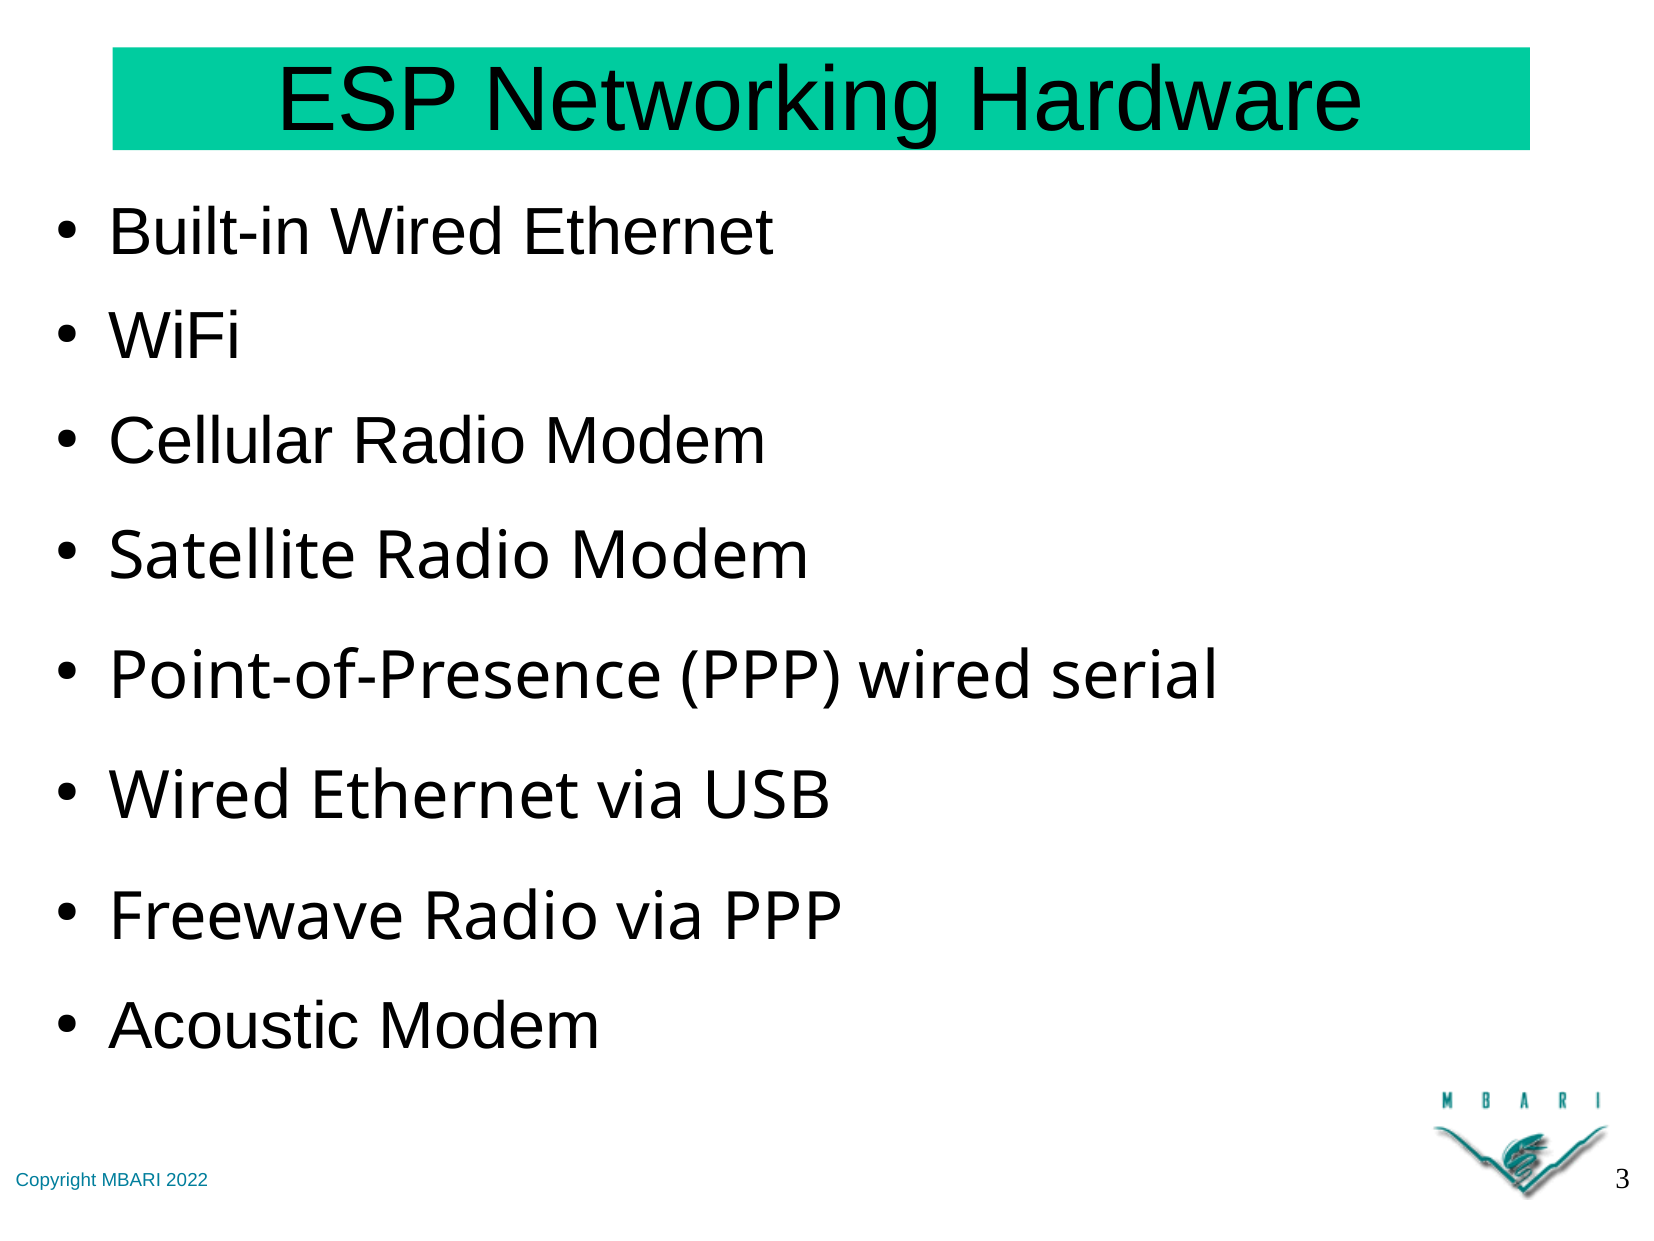

# ESP Networking Hardware
Built-in Wired Ethernet
WiFi
Cellular Radio Modem
Satellite Radio Modem
Point-of-Presence (PPP) wired serial
Wired Ethernet via USB
Freewave Radio via PPP
Acoustic Modem